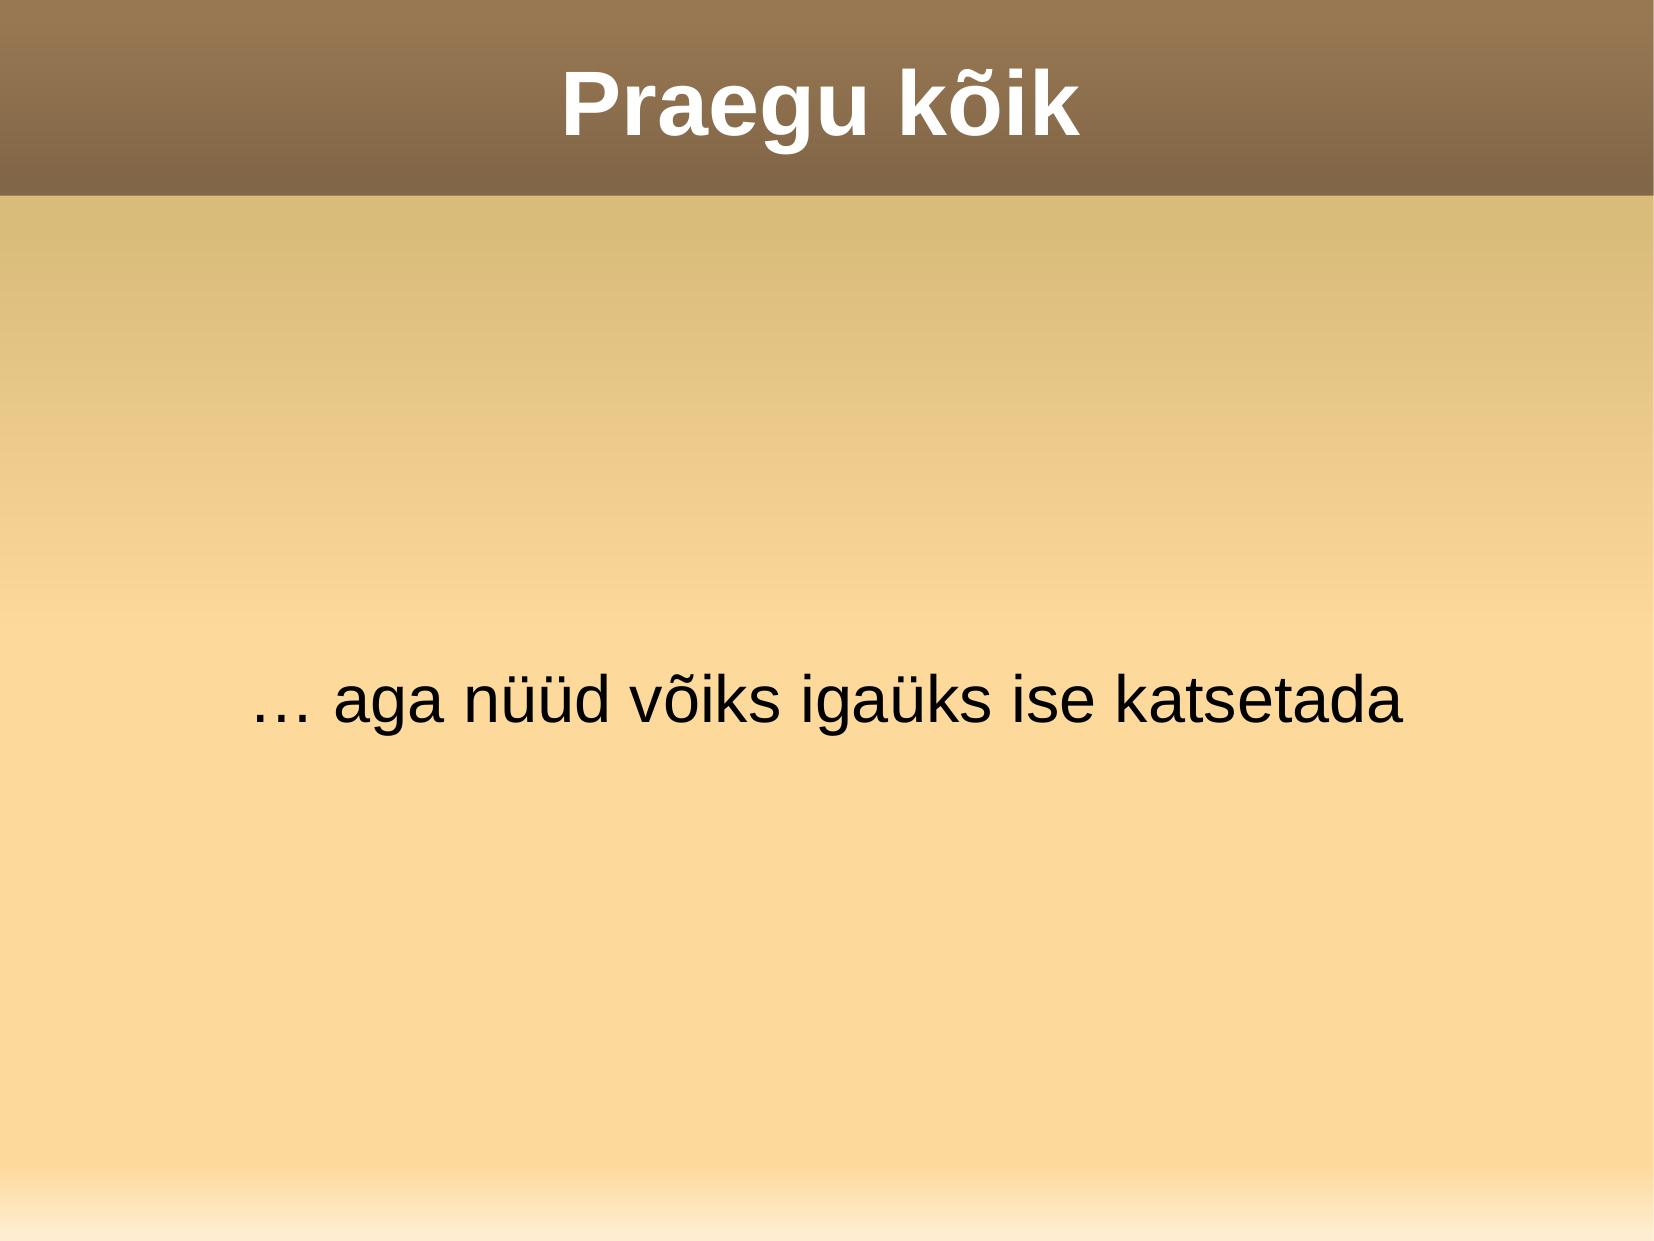

# Praegu kõik
… aga nüüd võiks igaüks ise katsetada